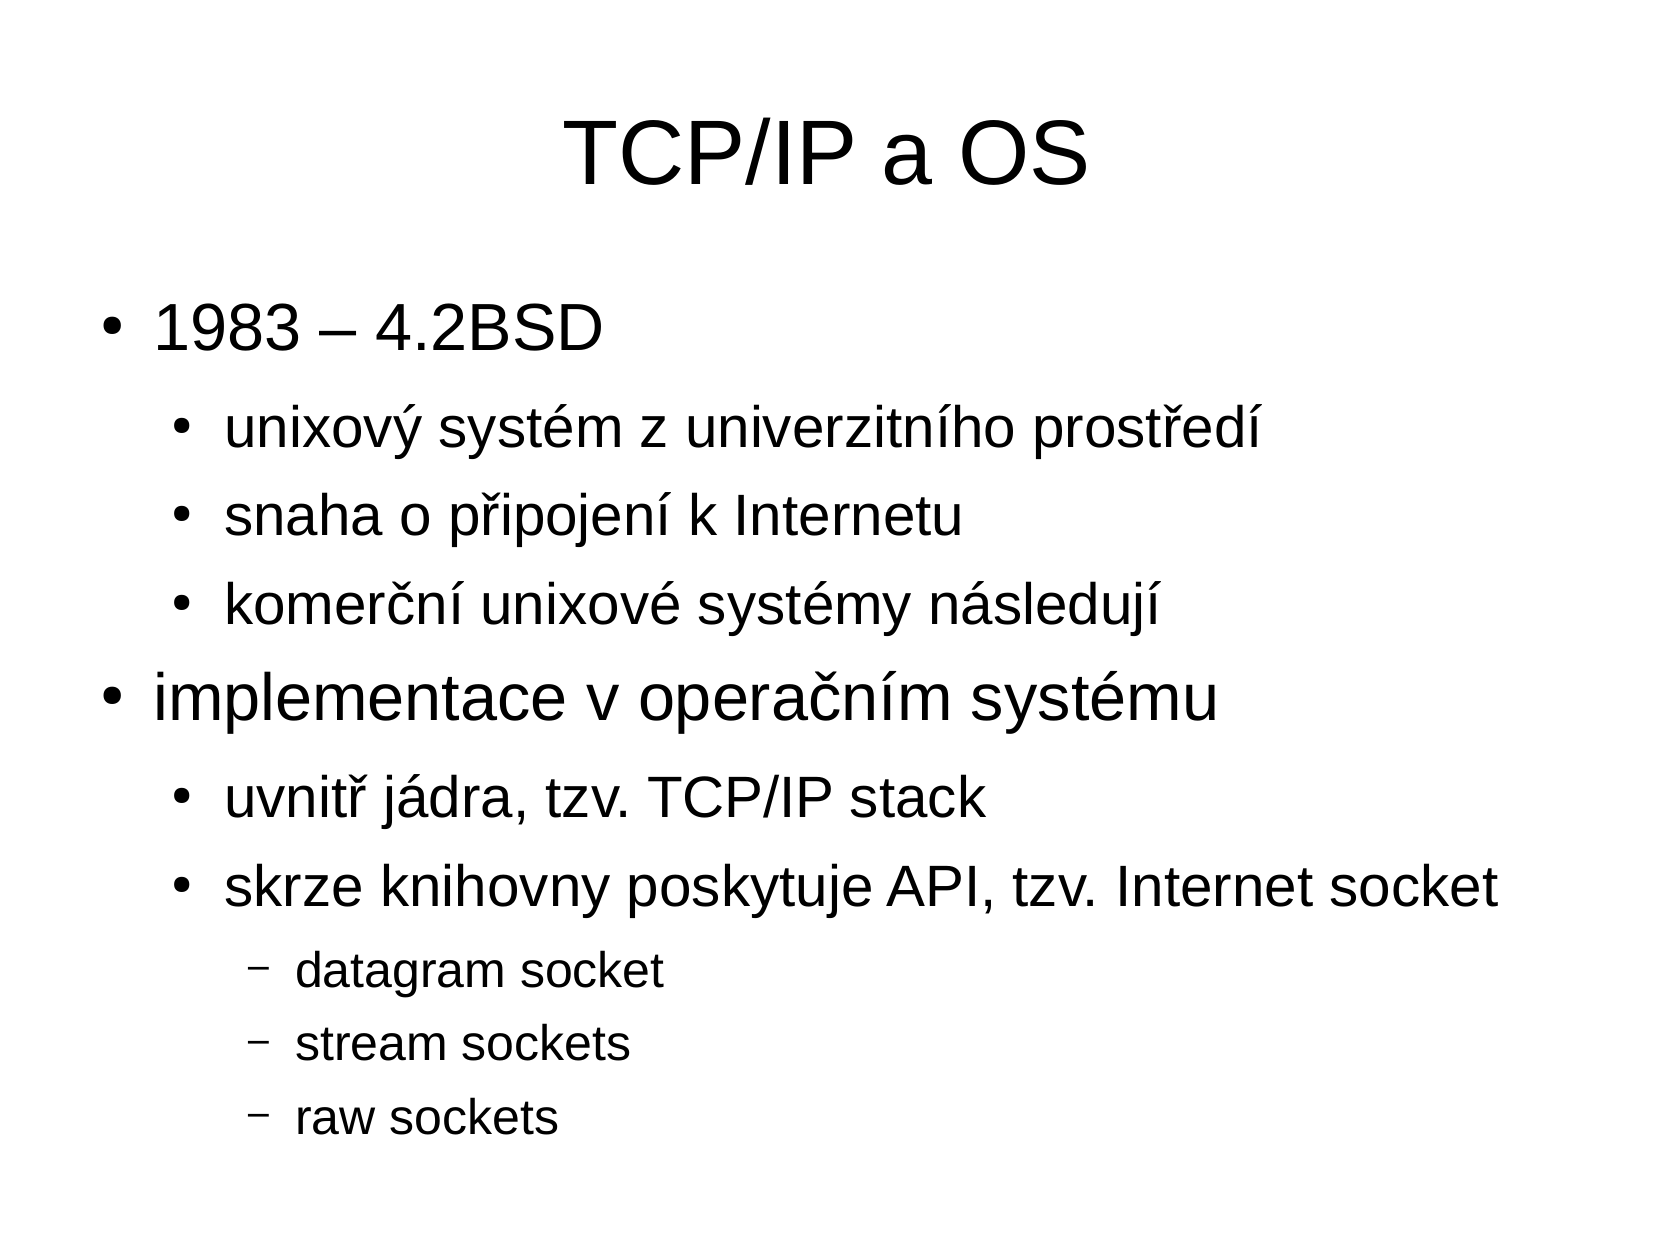

# TCP/IP a OS
1983 – 4.2BSD
unixový systém z univerzitního prostředí
snaha o připojení k Internetu
komerční unixové systémy následují
implementace v operačním systému
uvnitř jádra, tzv. TCP/IP stack
skrze knihovny poskytuje API, tzv. Internet socket
datagram socket
stream sockets
raw sockets